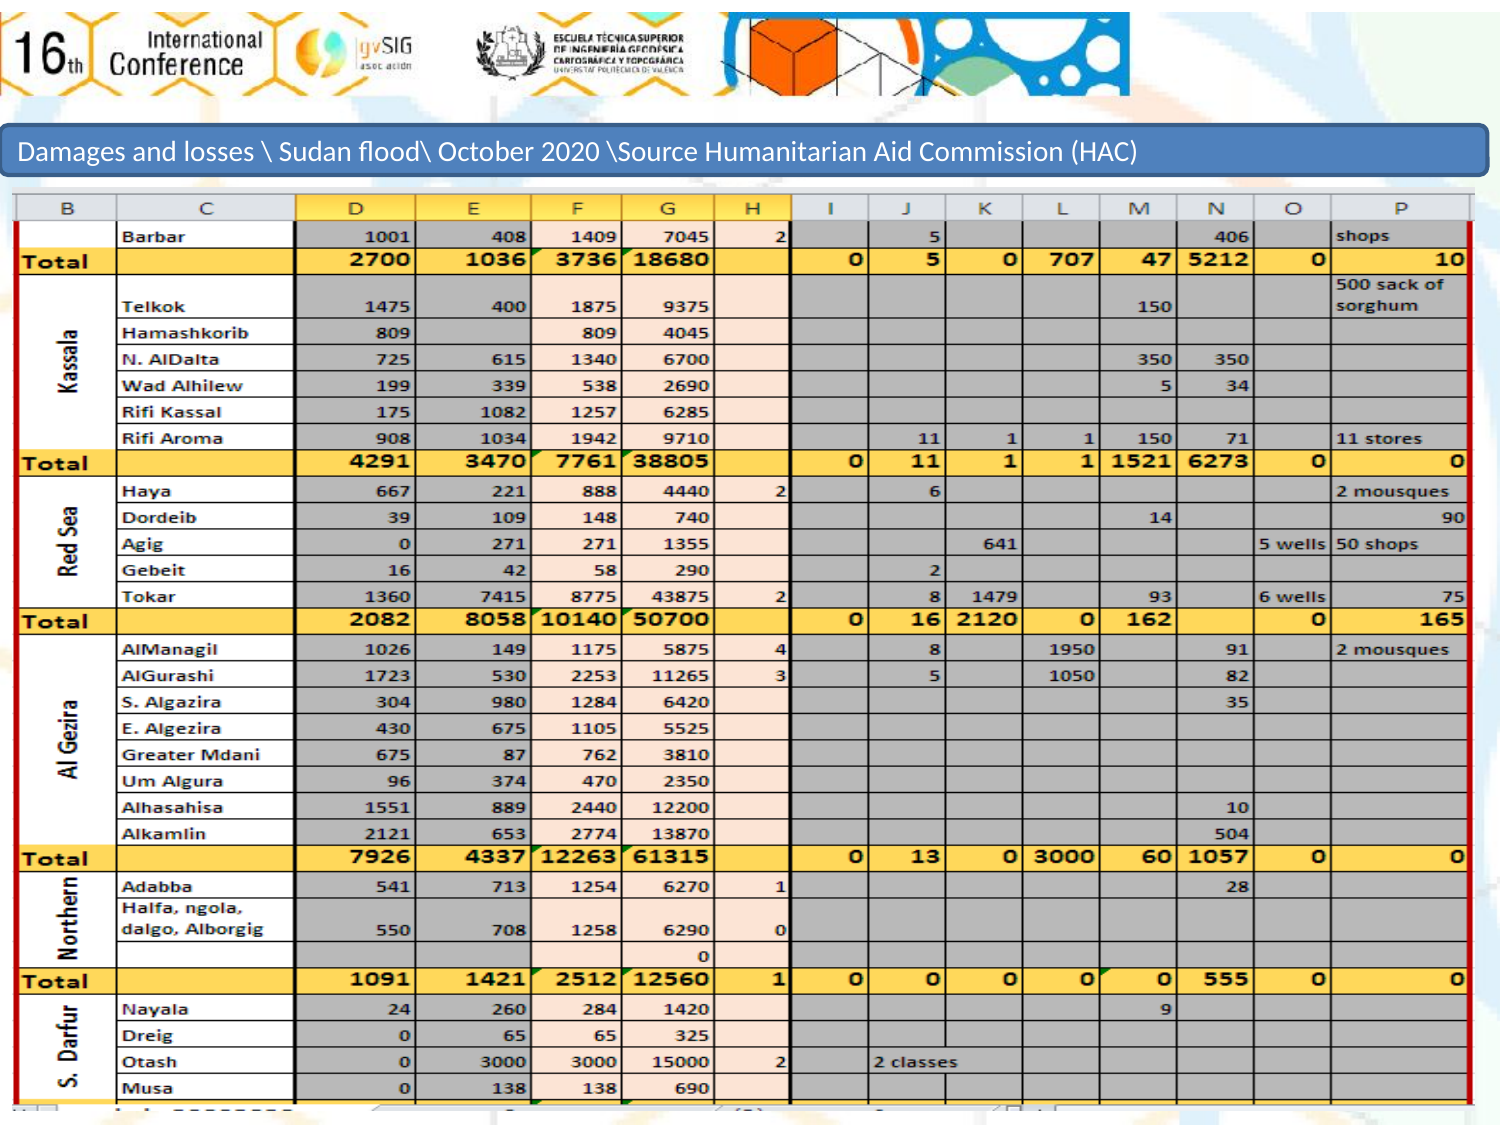

Damages and losses \ Sudan flood\ October 2020 \Source Humanitarian Aid Commission (HAC)